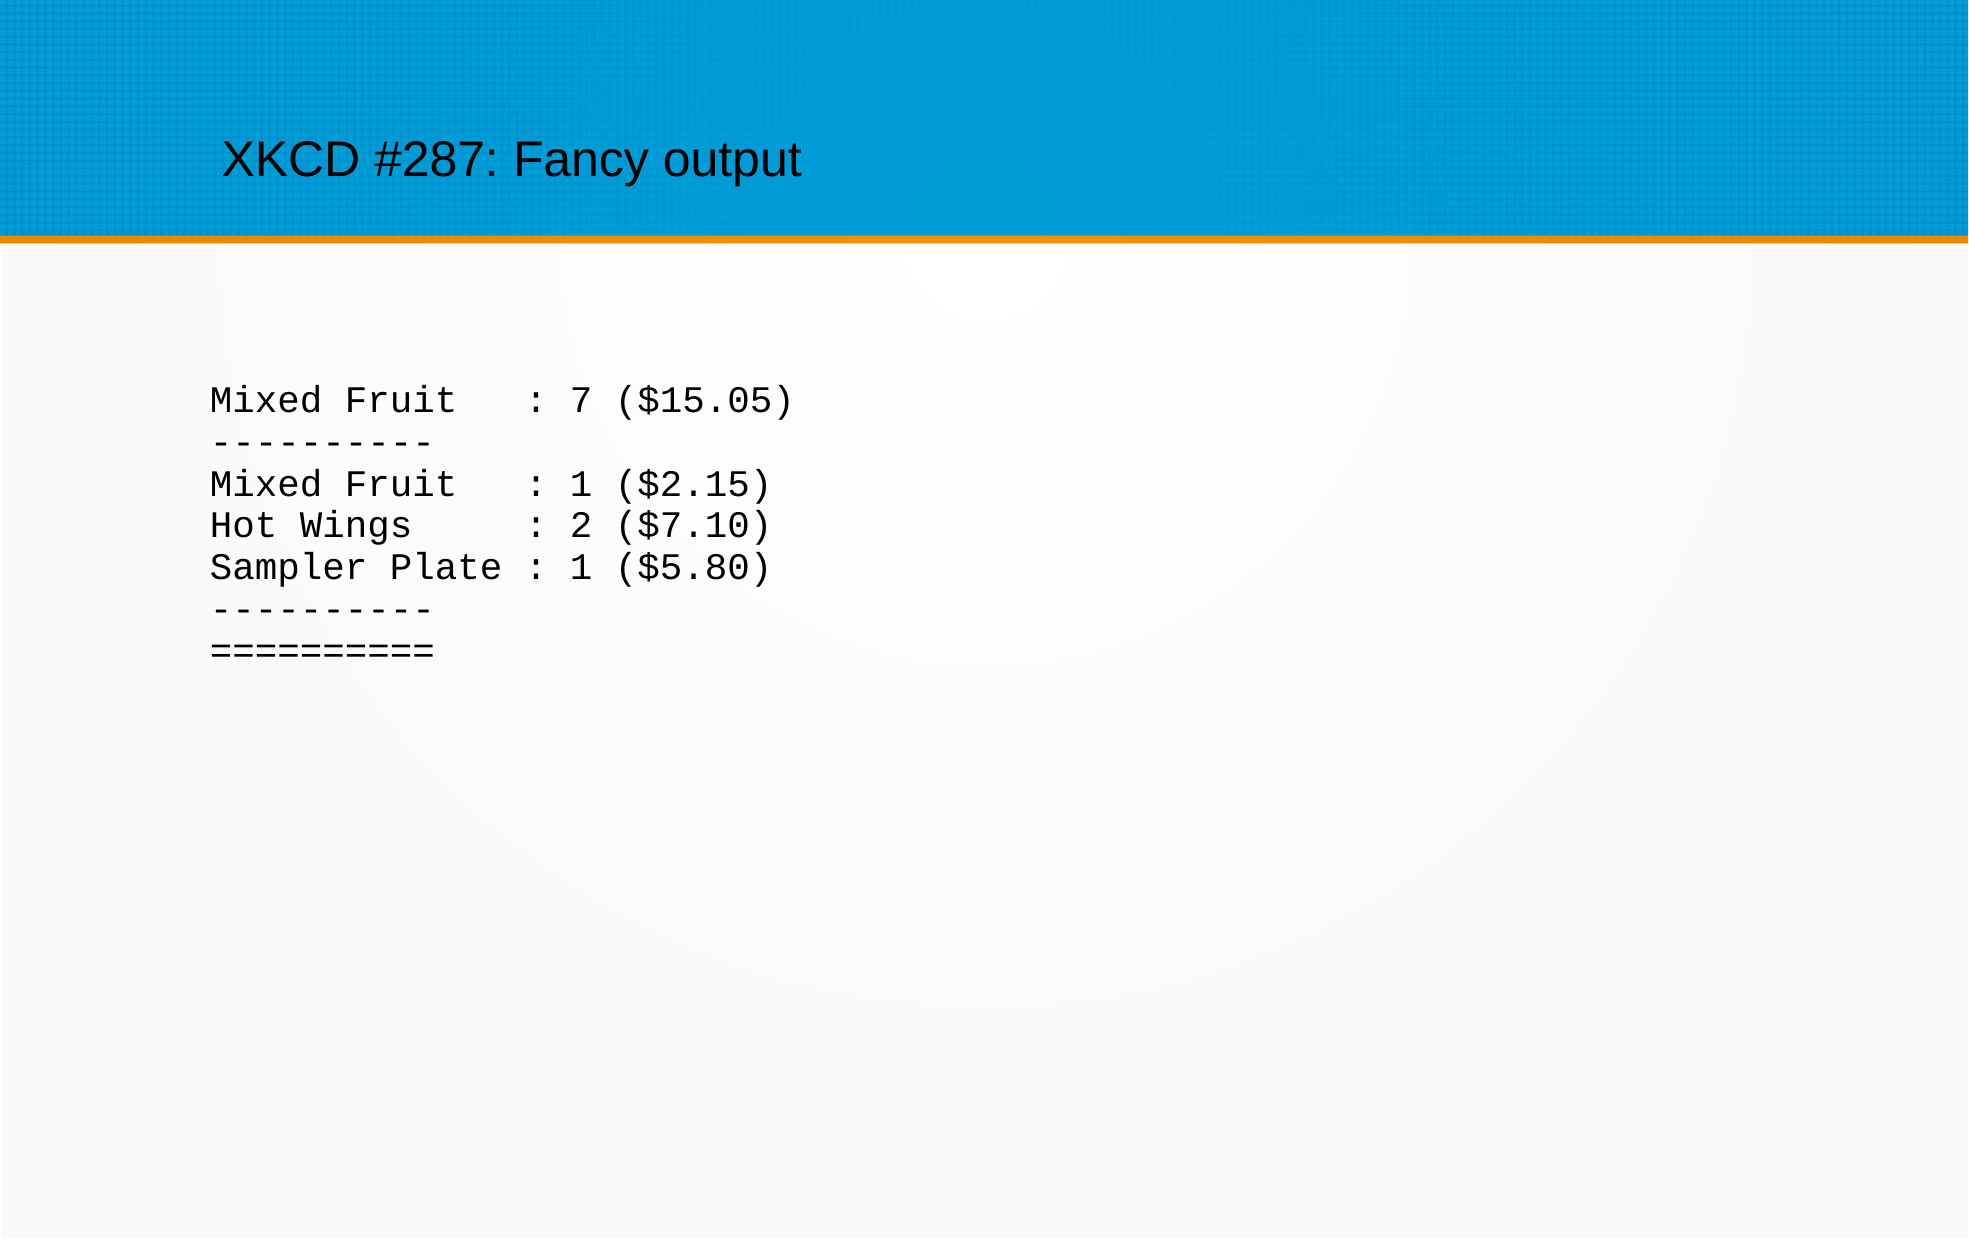

XKCD #287: Fancy output
Mixed Fruit : 7 ($15.05)
----------
Mixed Fruit : 1 ($2.15)
Hot Wings : 2 ($7.10)
Sampler Plate : 1 ($5.80)
----------
==========